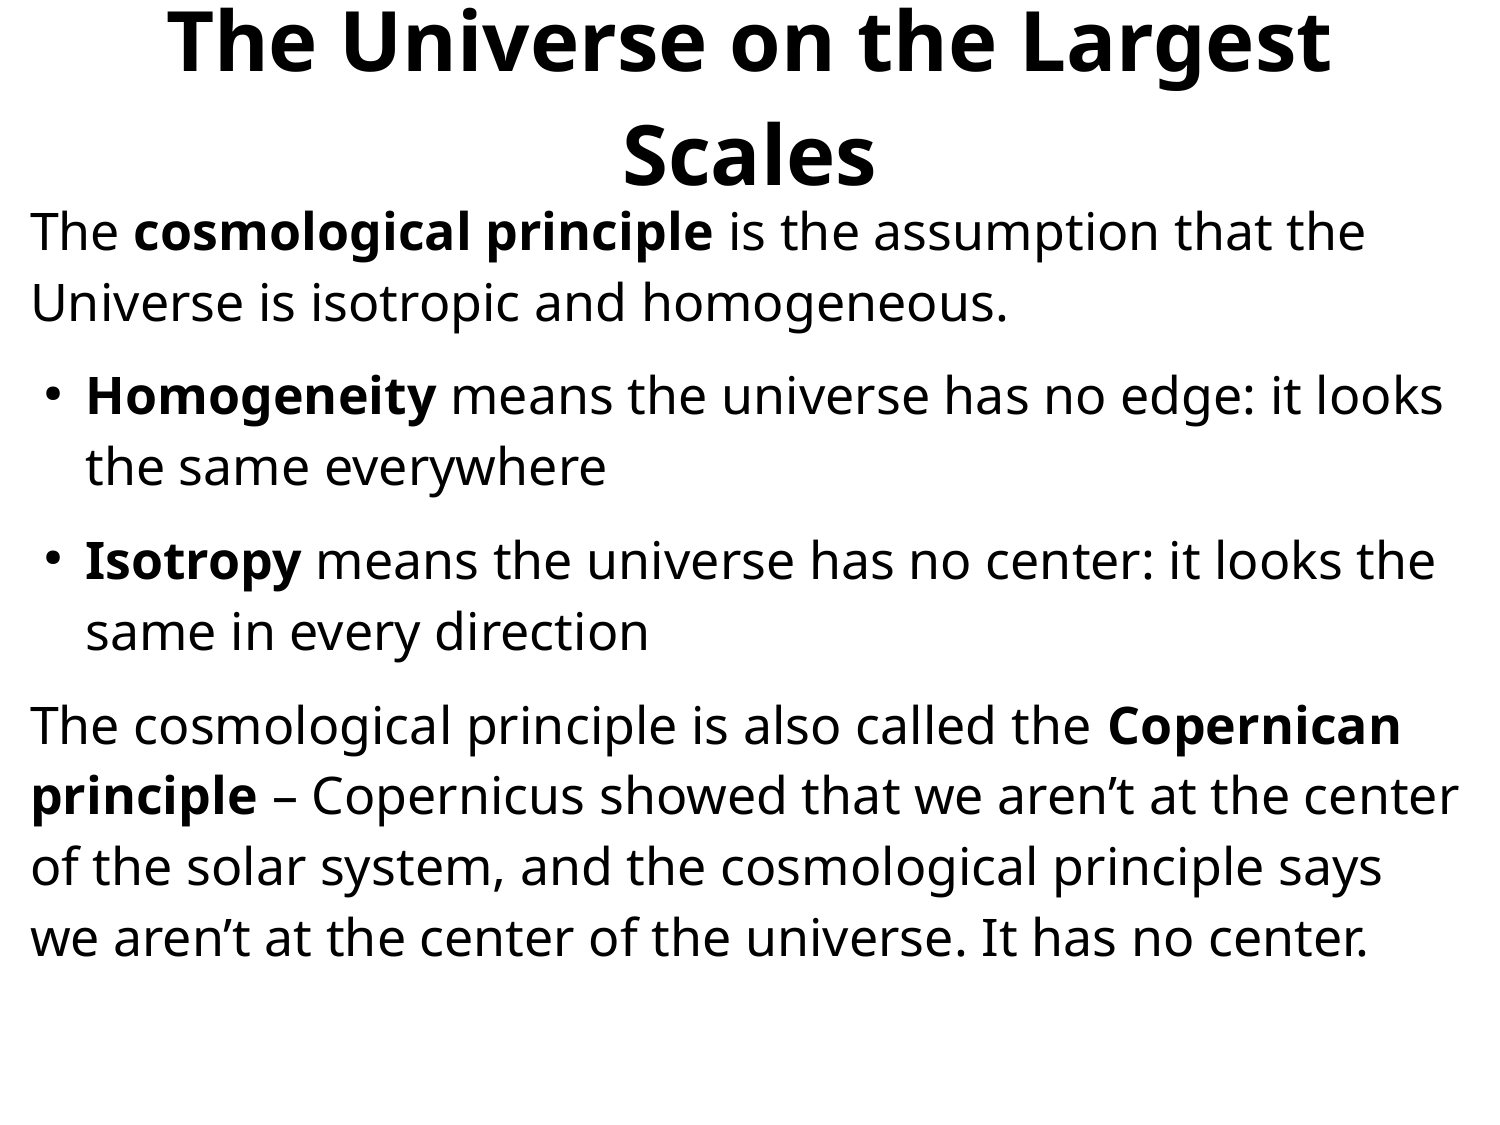

# The Universe on the Largest Scales
The cosmological principle is the assumption that the Universe is isotropic and homogeneous.
Homogeneity means the universe has no edge: it looks the same everywhere
Isotropy means the universe has no center: it looks the same in every direction
The cosmological principle is also called the Copernican principle – Copernicus showed that we aren’t at the center of the solar system, and the cosmological principle says we aren’t at the center of the universe. It has no center.